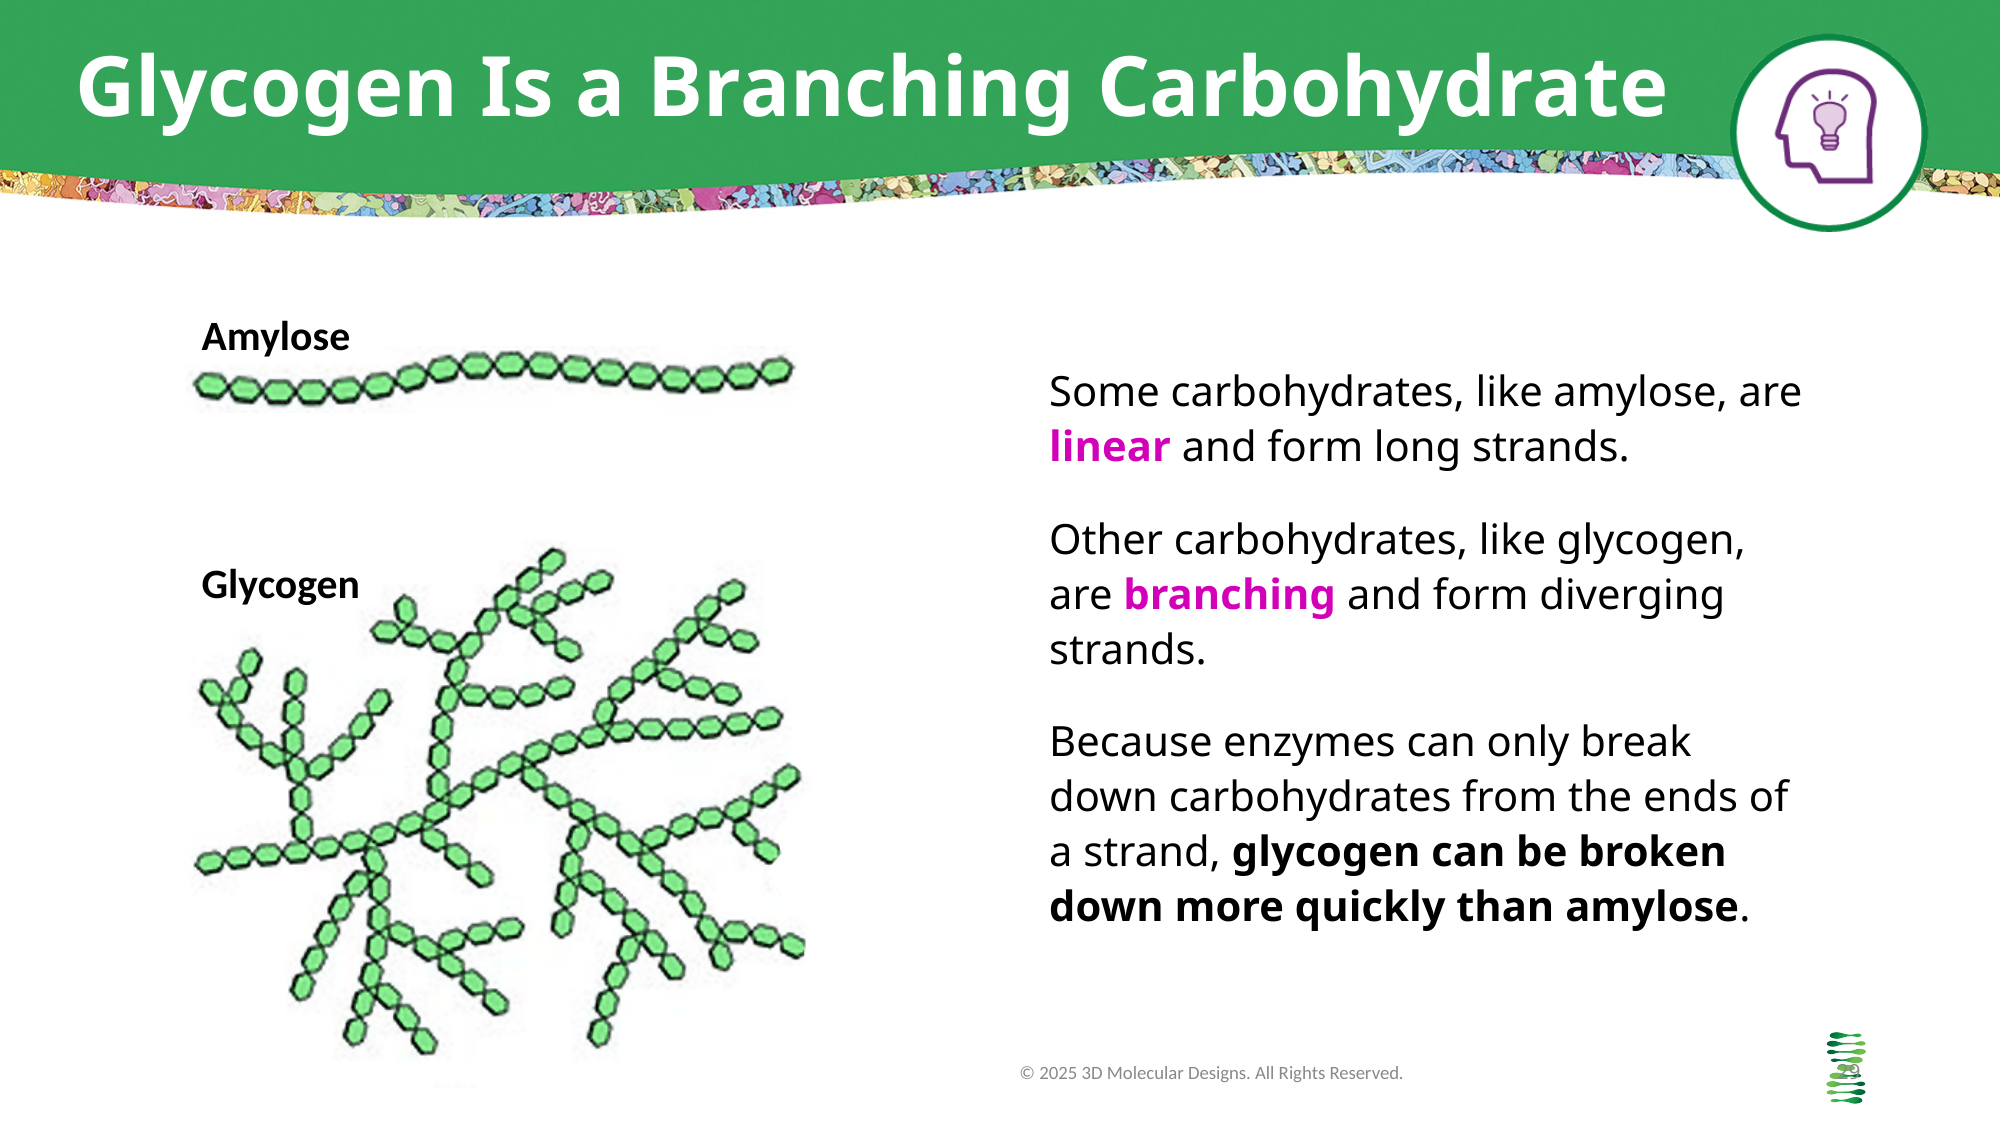

# Glycogen Is a Branching Carbohydrate
Amylose
Some carbohydrates, like amylose, are linear and form long strands.
Other carbohydrates, like glycogen, are branching and form diverging strands.
Because enzymes can only break down carbohydrates from the ends of a strand, glycogen can be broken down more quickly than amylose.
Glycogen